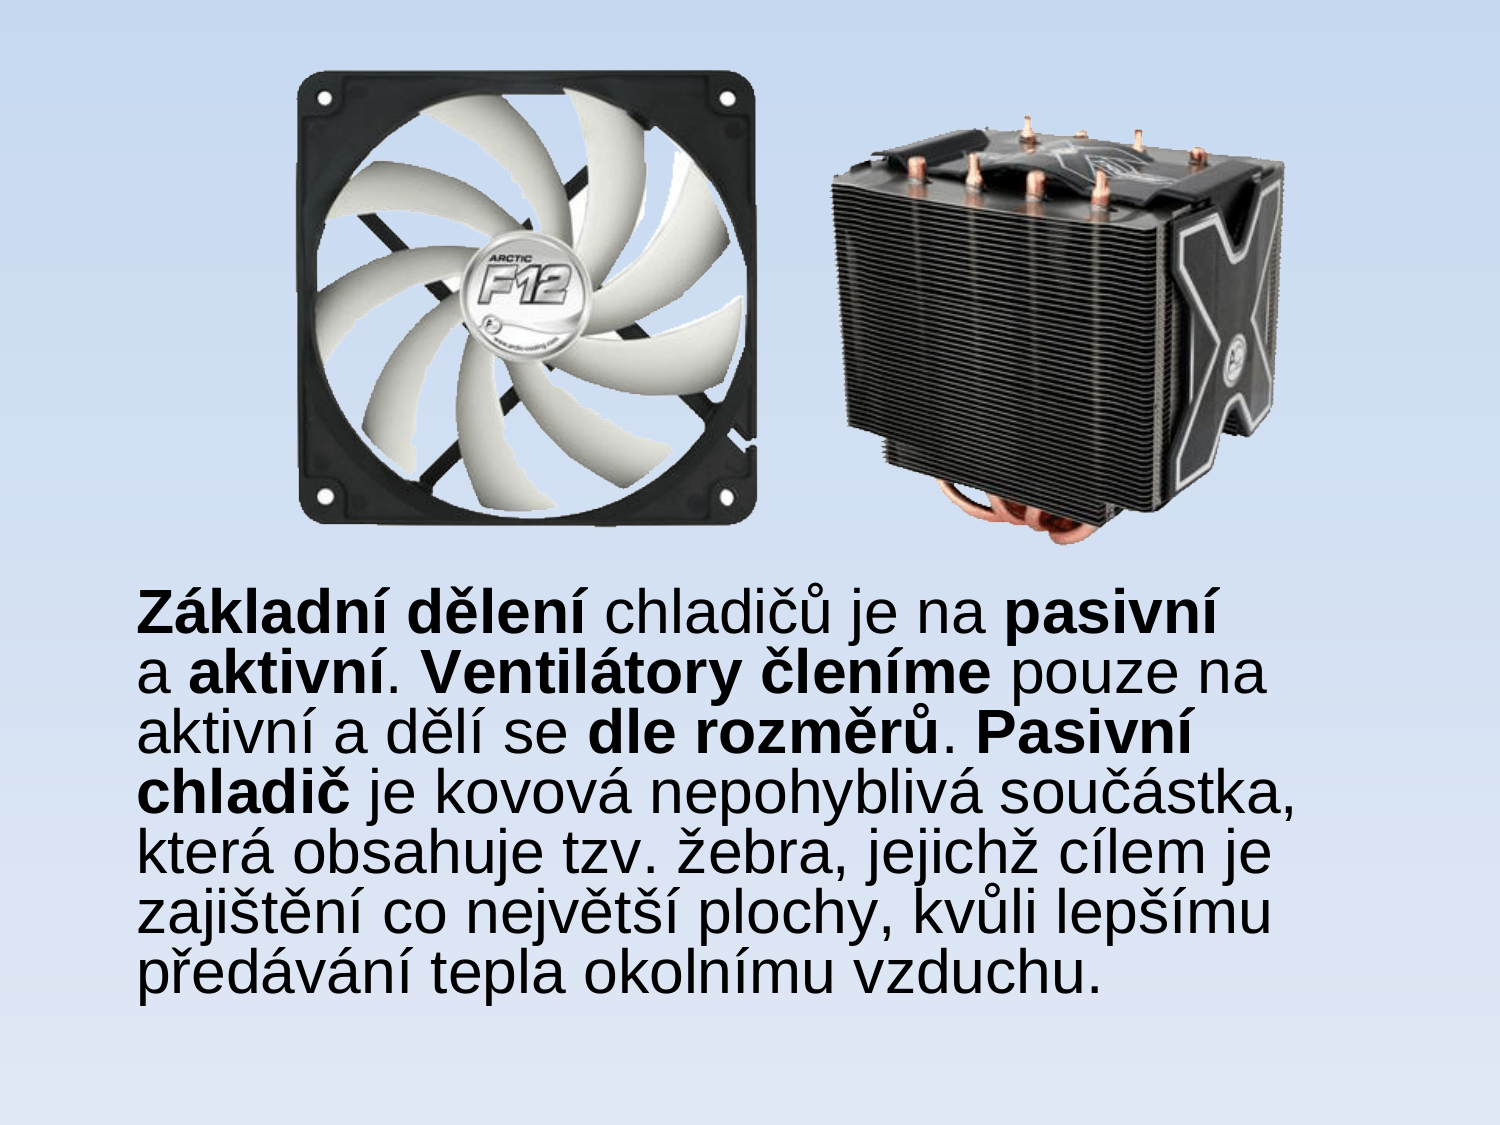

# Základní dělení chladičů je na pasivní a aktivní. Ventilátory členíme pouze na aktivní a dělí se dle rozměrů. Pasivní chladič je kovová nepohyblivá součástka, která obsahuje tzv. žebra, jejichž cílem je zajištění co největší plochy, kvůli lepšímu předávání tepla okolnímu vzduchu.